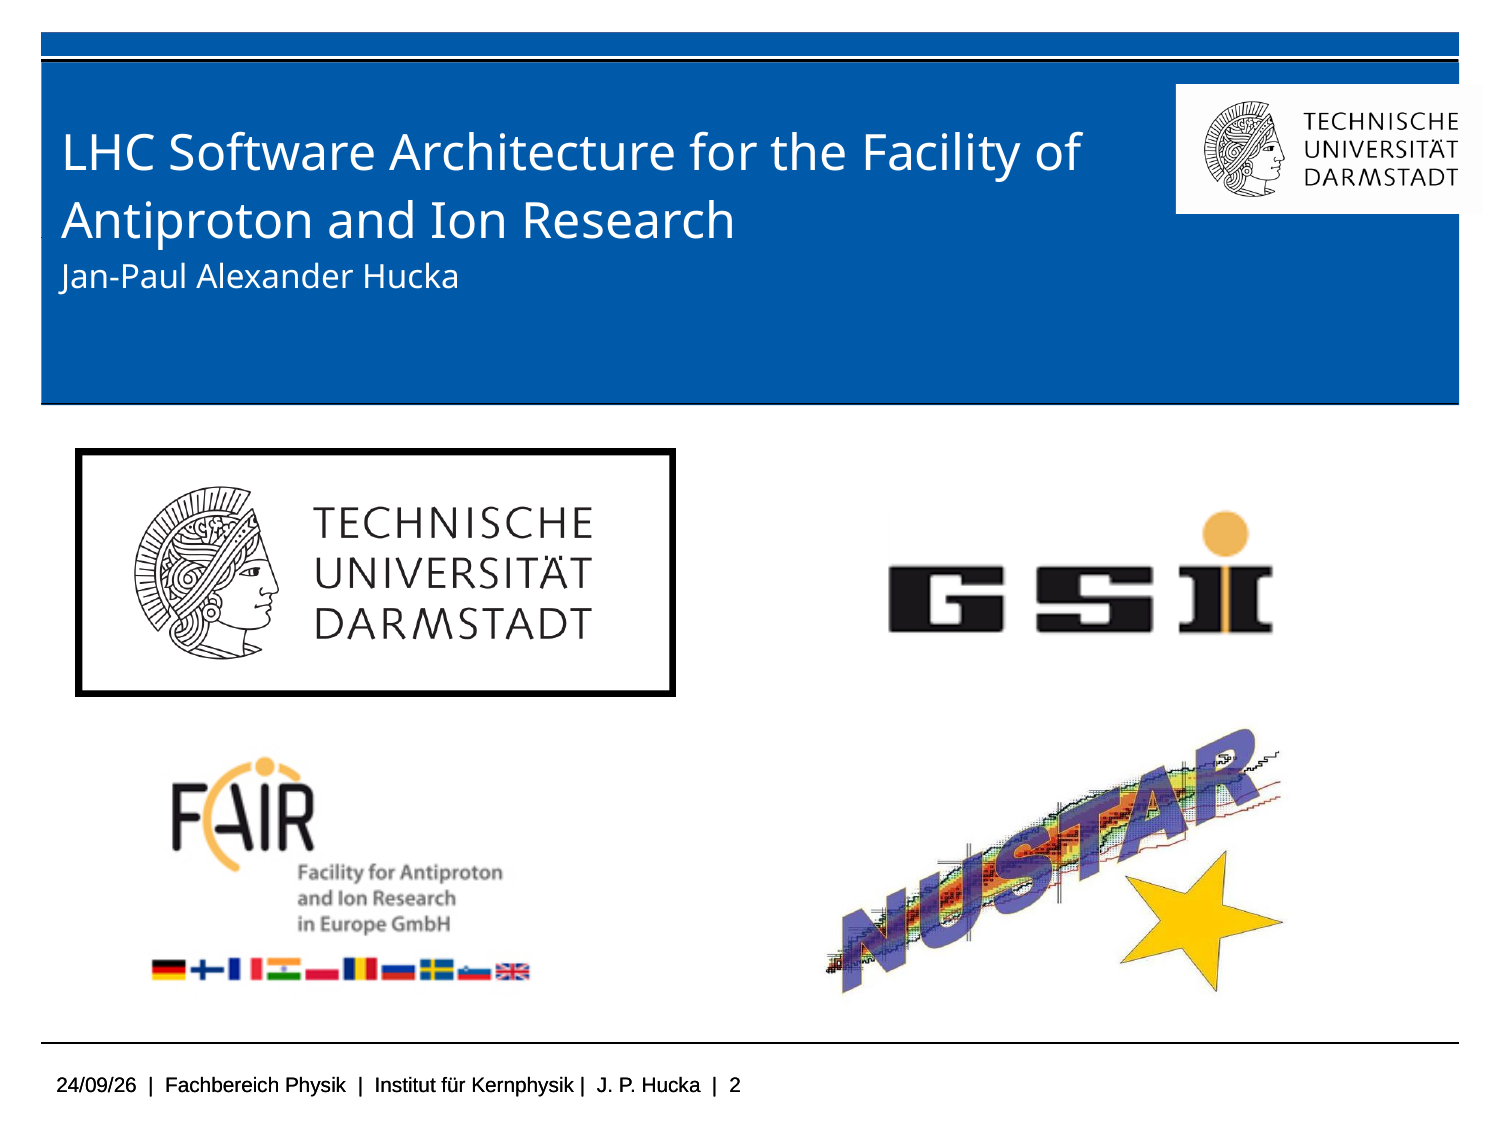

# LHC Software Architecture for the Facility of Antiproton and Ion Research Jan-Paul Alexander Hucka